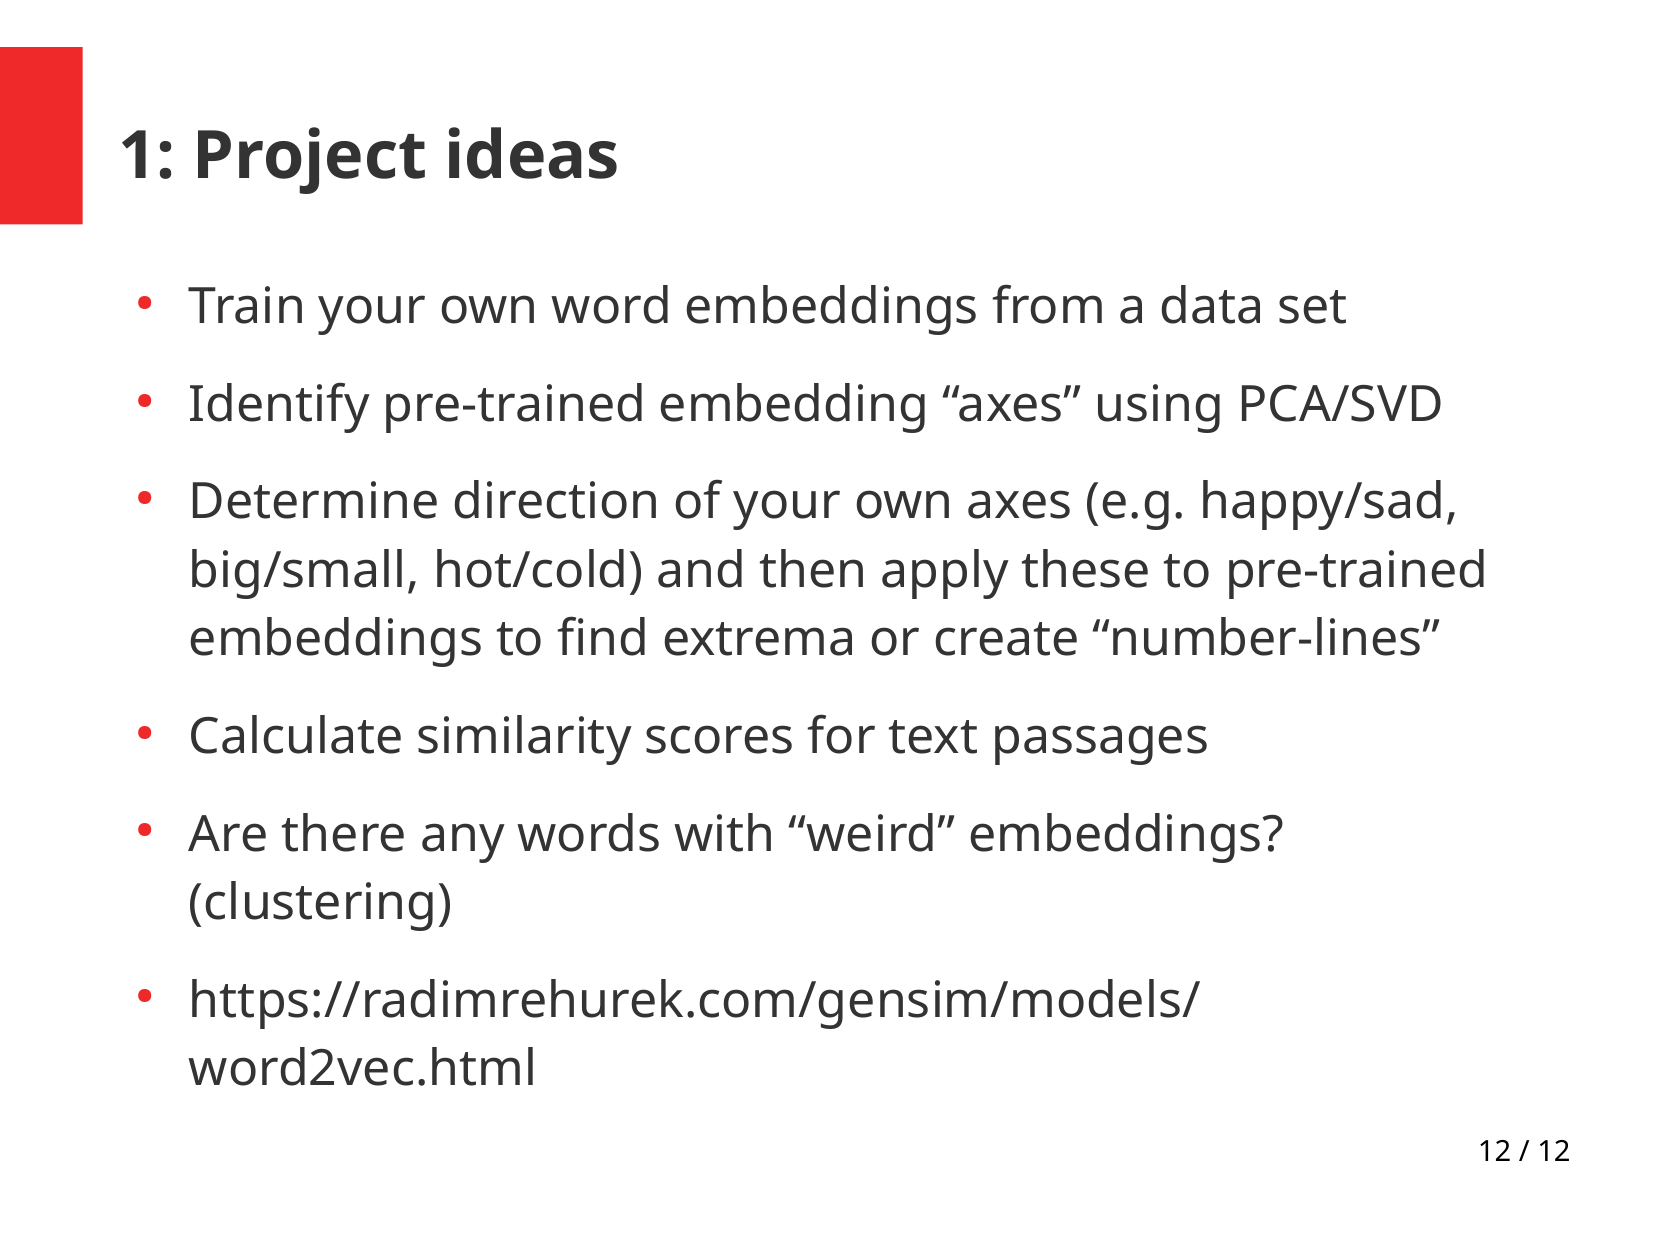

# 1: Project ideas
Train your own word embeddings from a data set
Identify pre-trained embedding “axes” using PCA/SVD
Determine direction of your own axes (e.g. happy/sad, big/small, hot/cold) and then apply these to pre-trained embeddings to find extrema or create “number-lines”
Calculate similarity scores for text passages
Are there any words with “weird” embeddings? (clustering)
https://radimrehurek.com/gensim/models/word2vec.html
12